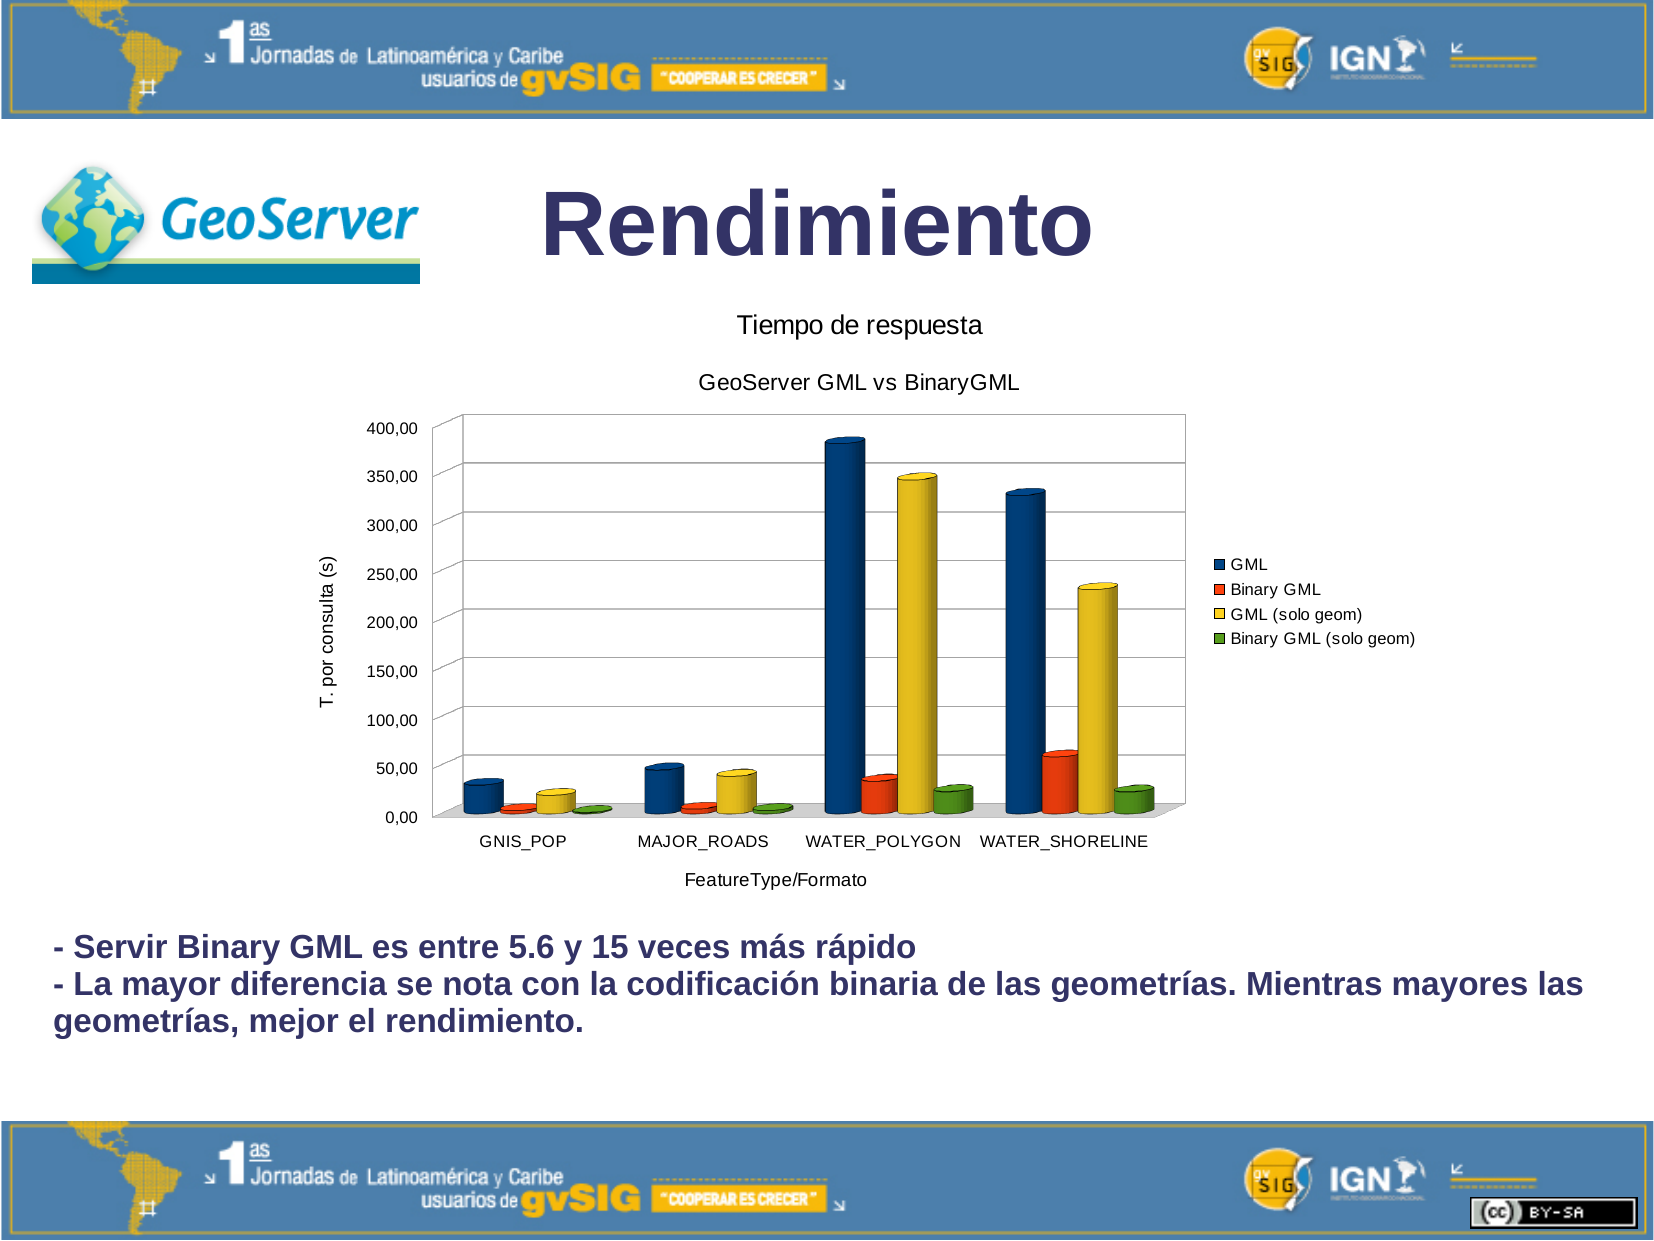

Rendimiento
[unsupported chart]
- Servir Binary GML es entre 5.6 y 15 veces más rápido
- La mayor diferencia se nota con la codificación binaria de las geometrías. Mientras mayores las geometrías, mejor el rendimiento.